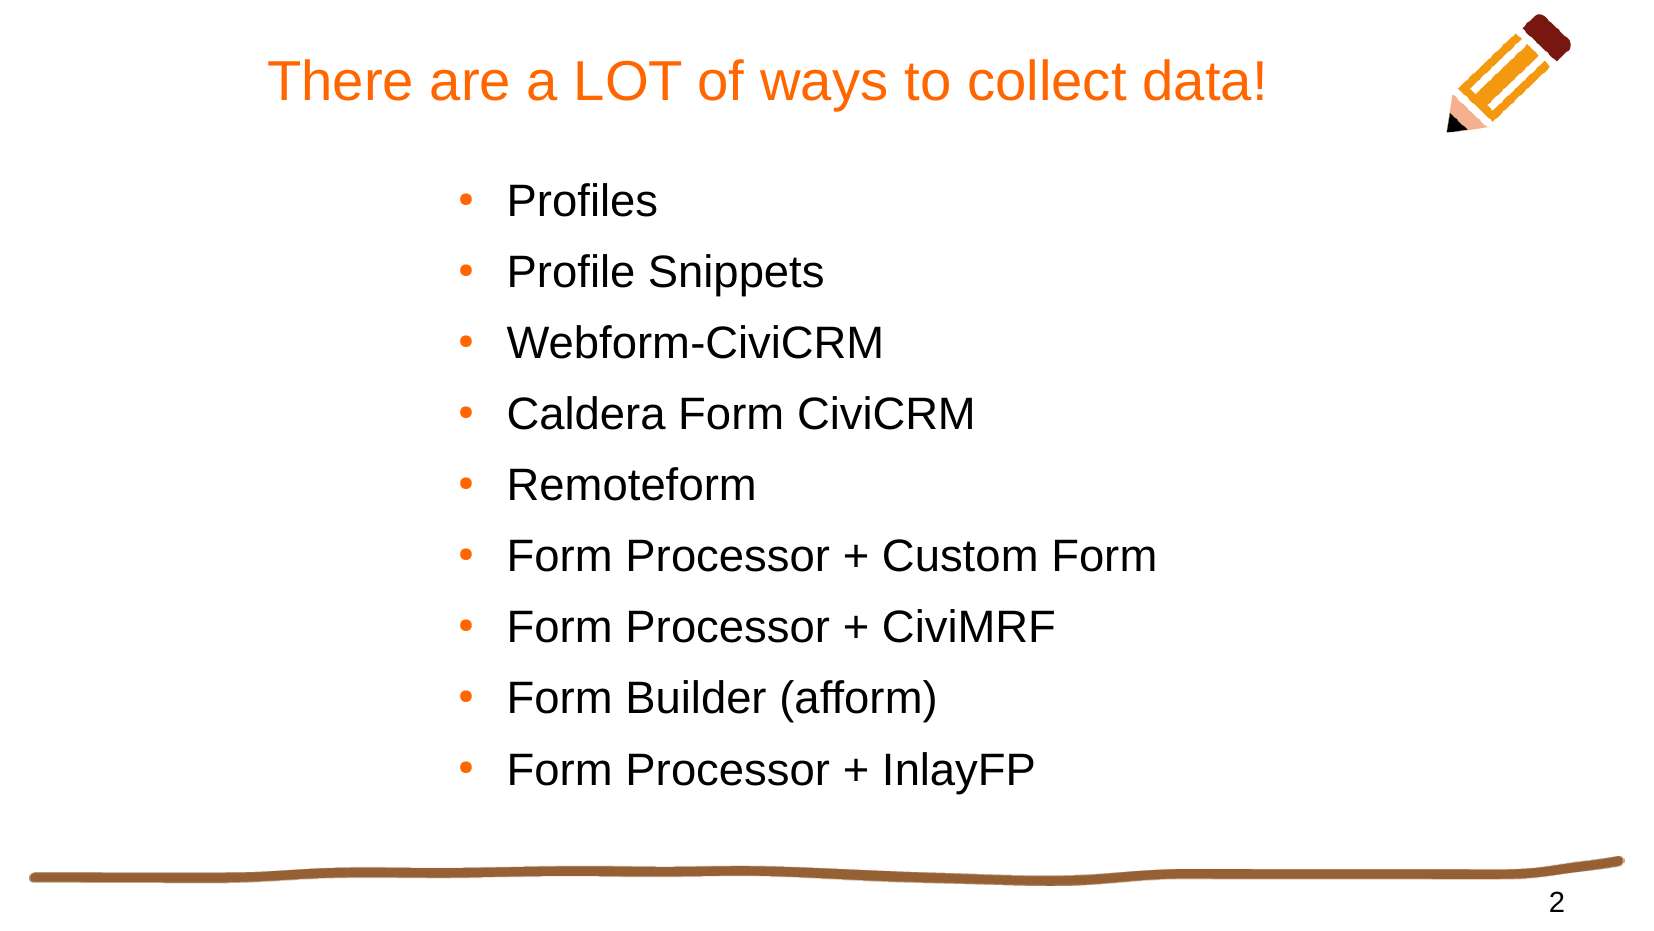

# There are a LOT of ways to collect data!
Profiles
Profile Snippets
Webform-CiviCRM
Caldera Form CiviCRM
Remoteform
Form Processor + Custom Form
Form Processor + CiviMRF
Form Builder (afform)
Form Processor + InlayFP
2